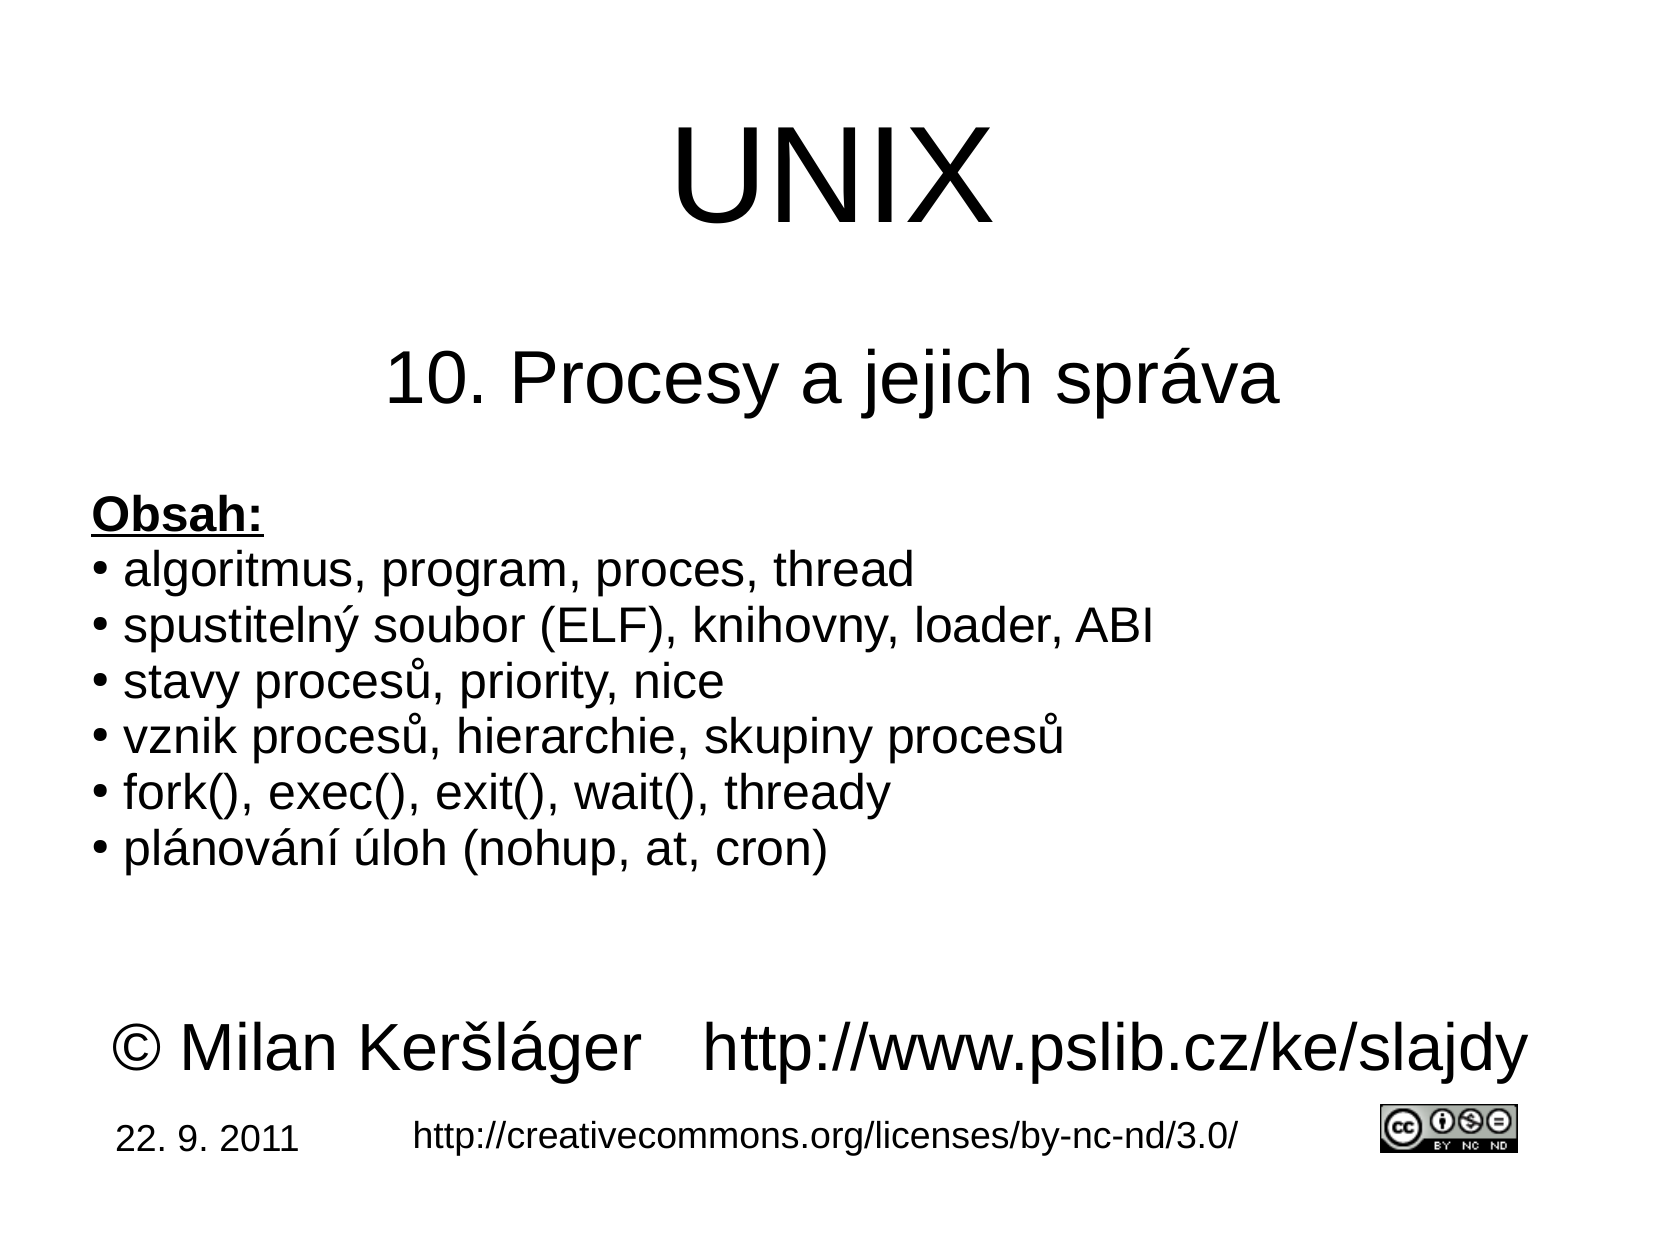

# UNIX 10. Procesy a jejich správa
Obsah:
 algoritmus, program, proces, thread
 spustitelný soubor (ELF), knihovny, loader, ABI
 stavy procesů, priority, nice
 vznik procesů, hierarchie, skupiny procesů
 fork(), exec(), exit(), wait(), thready
 plánování úloh (nohup, at, cron)
© Milan Keršláger	http://www.pslib.cz/ke/slajdy
http://creativecommons.org/licenses/by-nc-nd/3.0/
22. 9. 2011